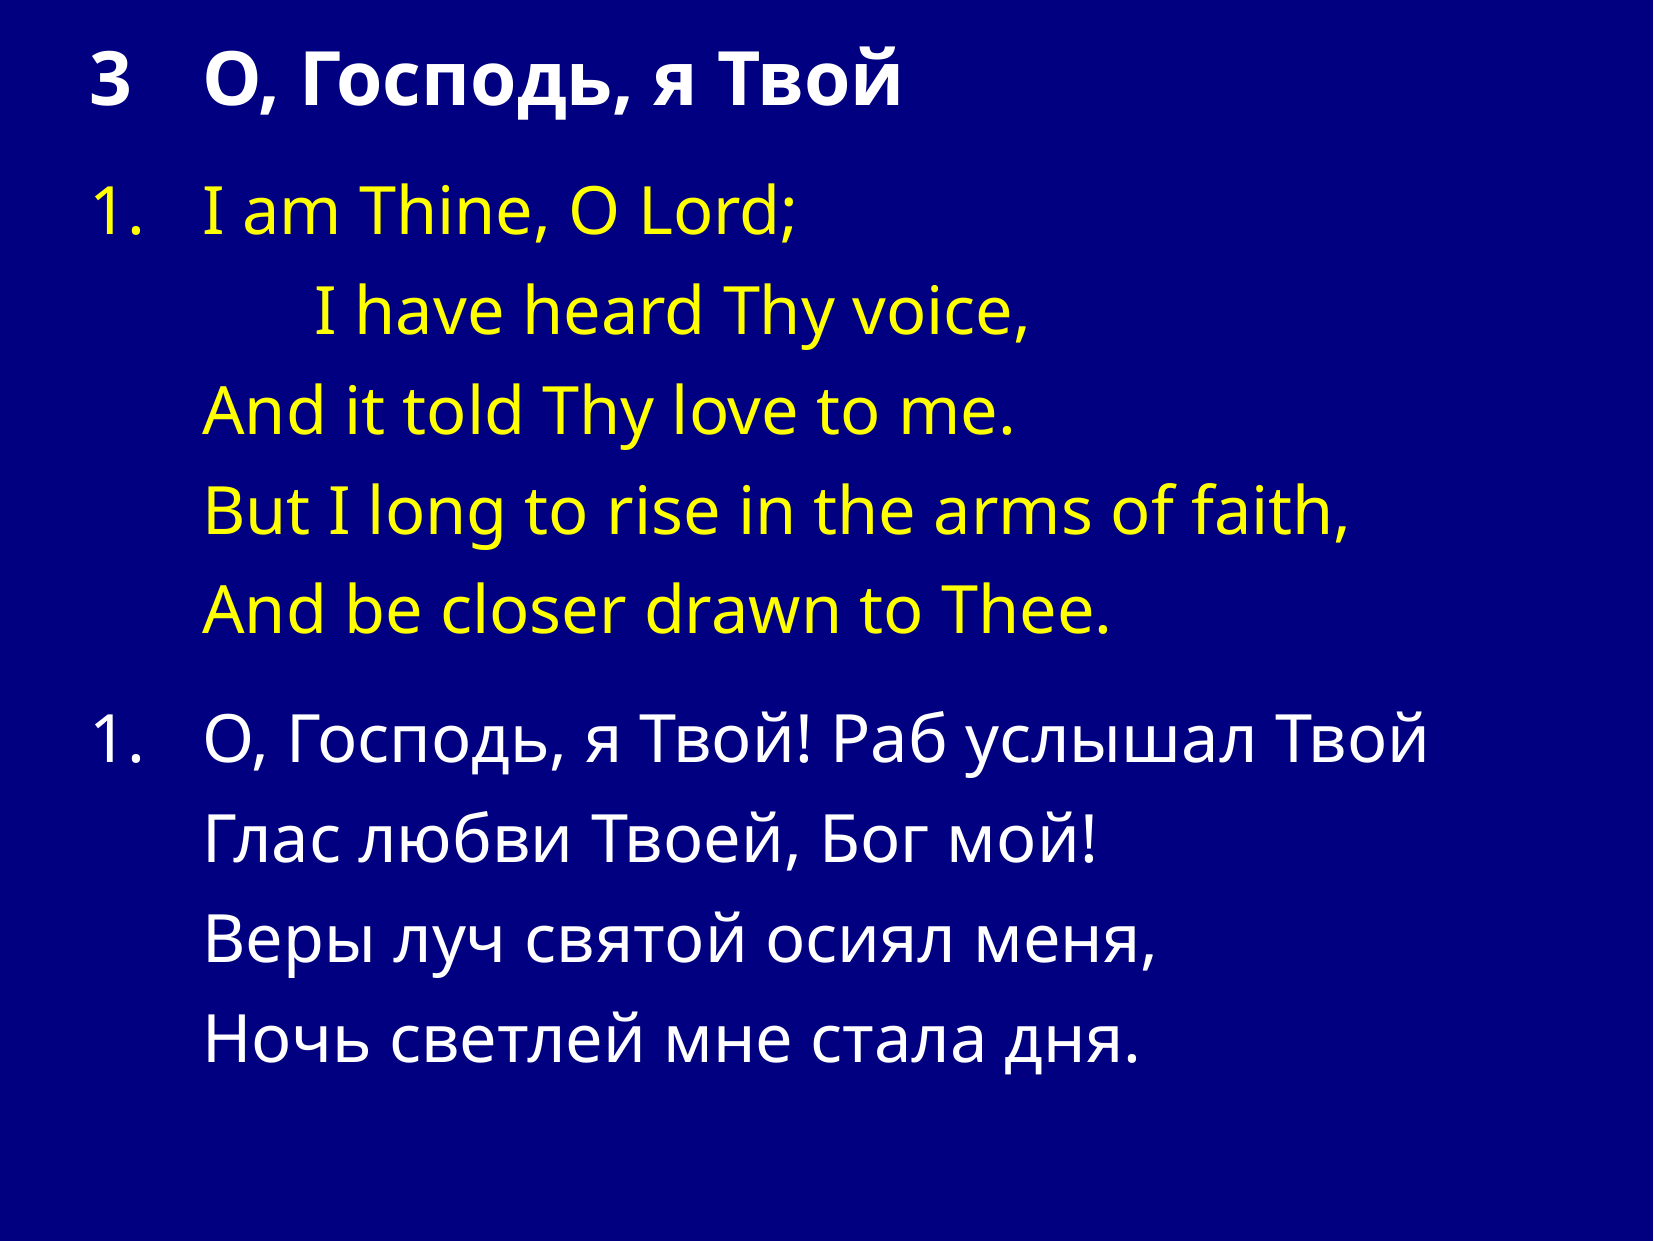

3	О, Господь, я Твой
1.	I am Thine, O Lord;
		I have heard Thy voice,
	And it told Thy love to me.
	But I long to rise in the arms of faith,
	And be closer drawn to Thee.
1.	О, Господь, я Твой! Раб услышал Твой
	Глас любви Твоей, Бог мой!
	Веры луч святой осиял меня,
	Ночь светлей мне стала дня.